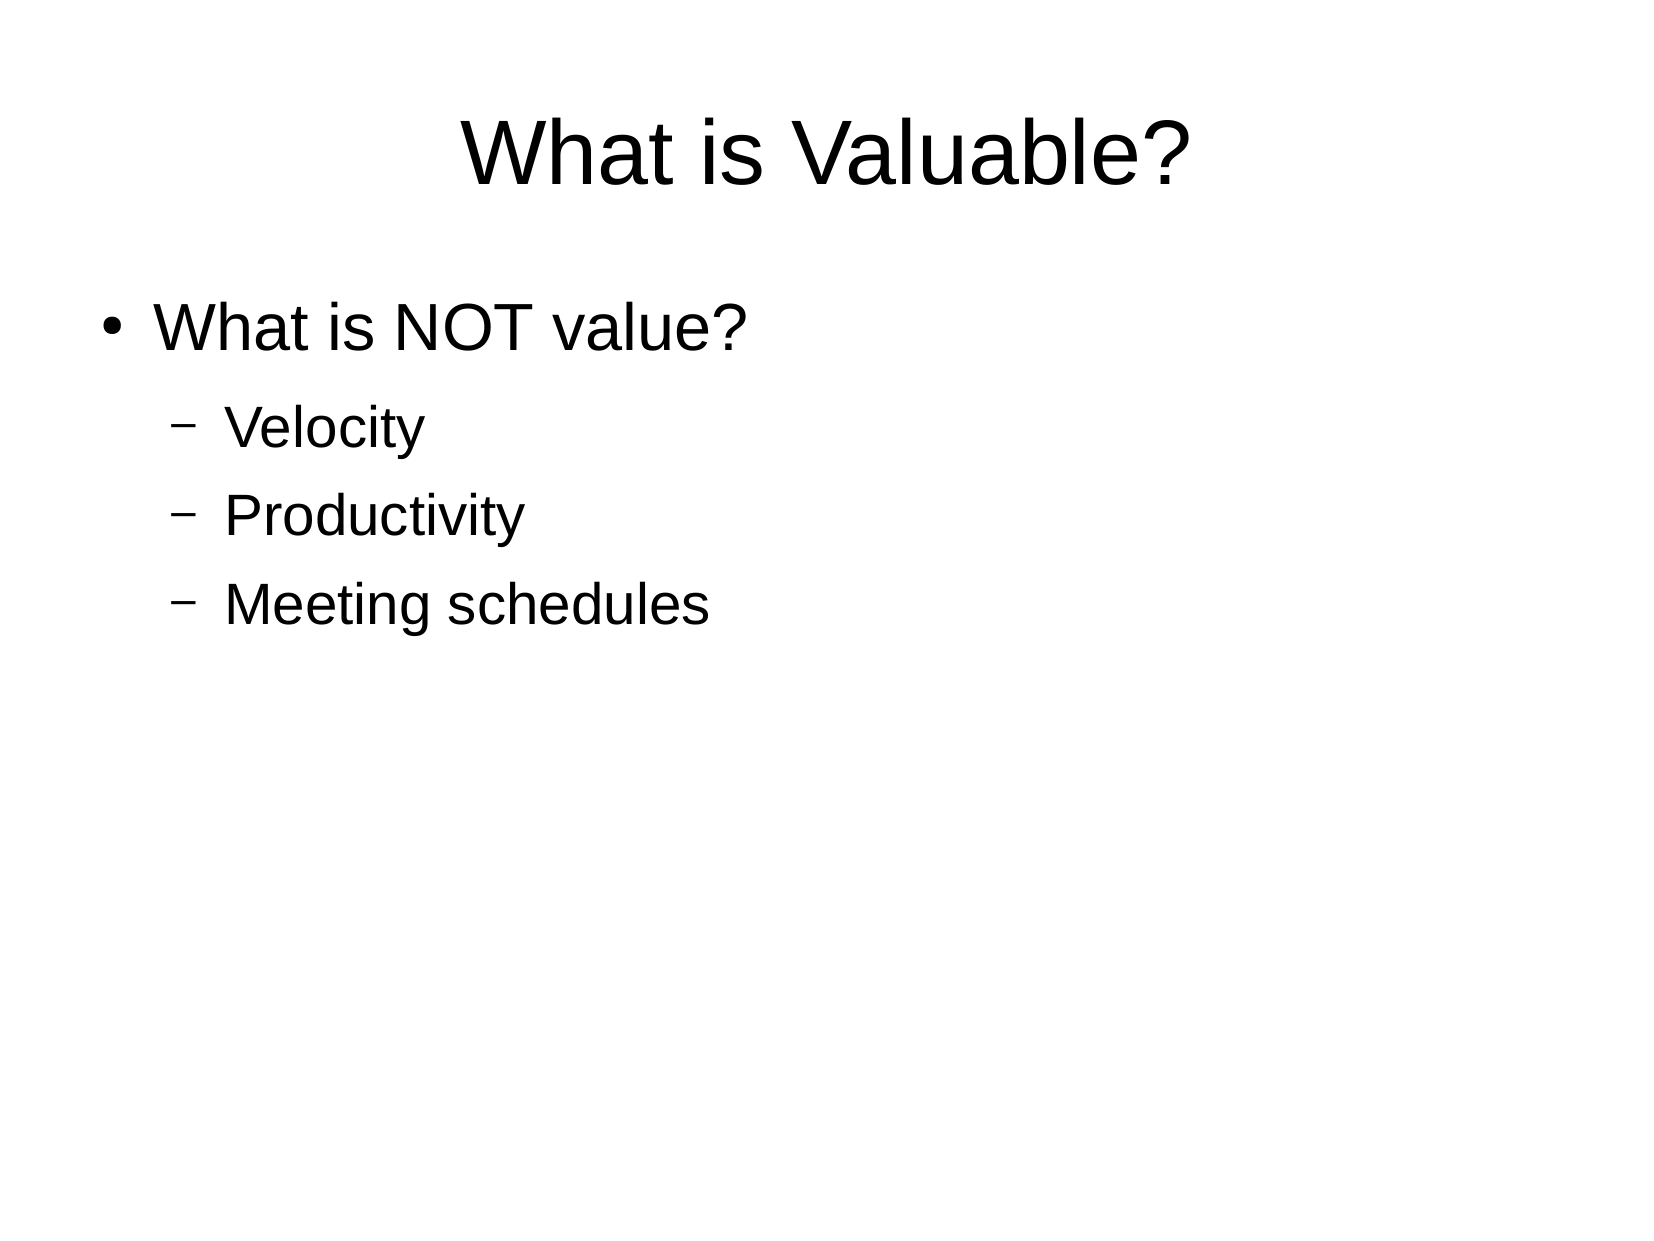

# What is Valuable?
What is NOT value?
Velocity
Productivity
Meeting schedules